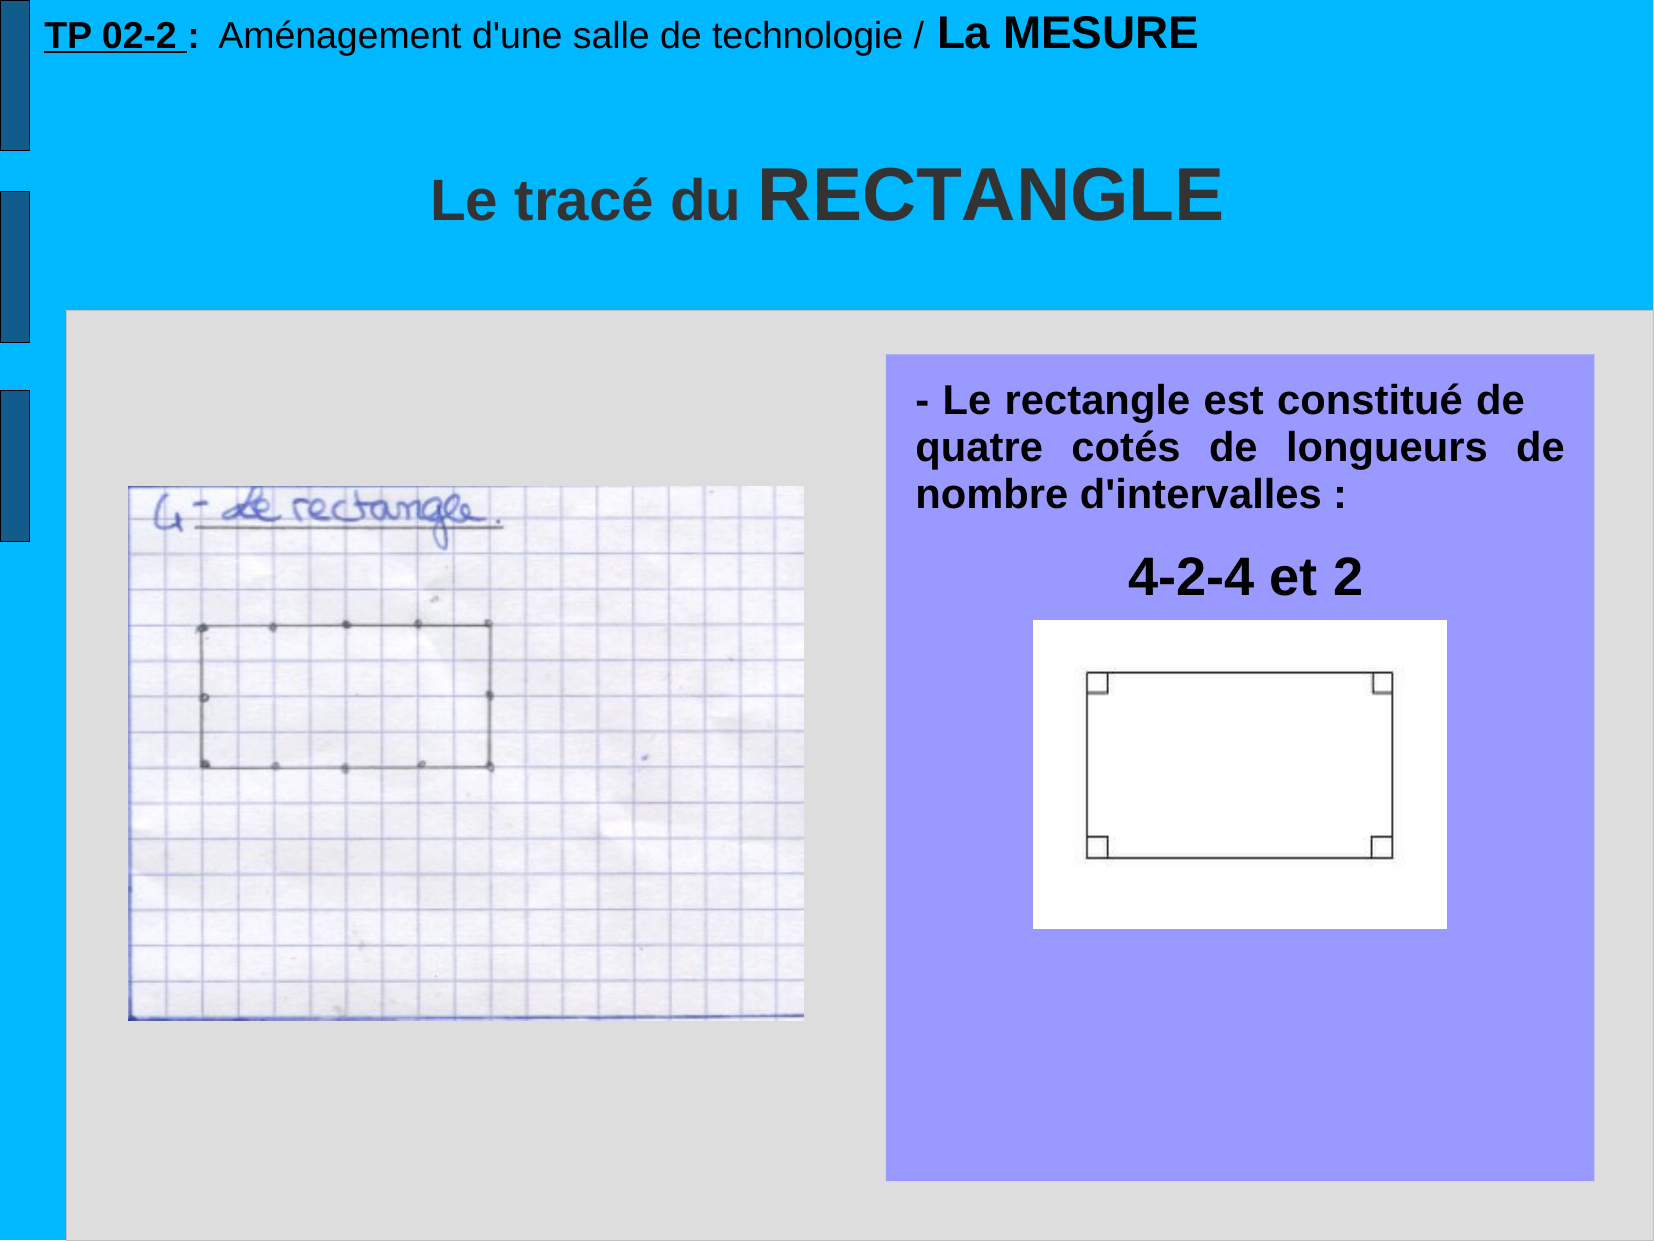

TP 02-2 : Aménagement d'une salle de technologie / La MESURE
# Le tracé du RECTANGLE
- Le rectangle est constitué de quatre cotés de longueurs de nombre d'intervalles :
 4-2-4 et 2